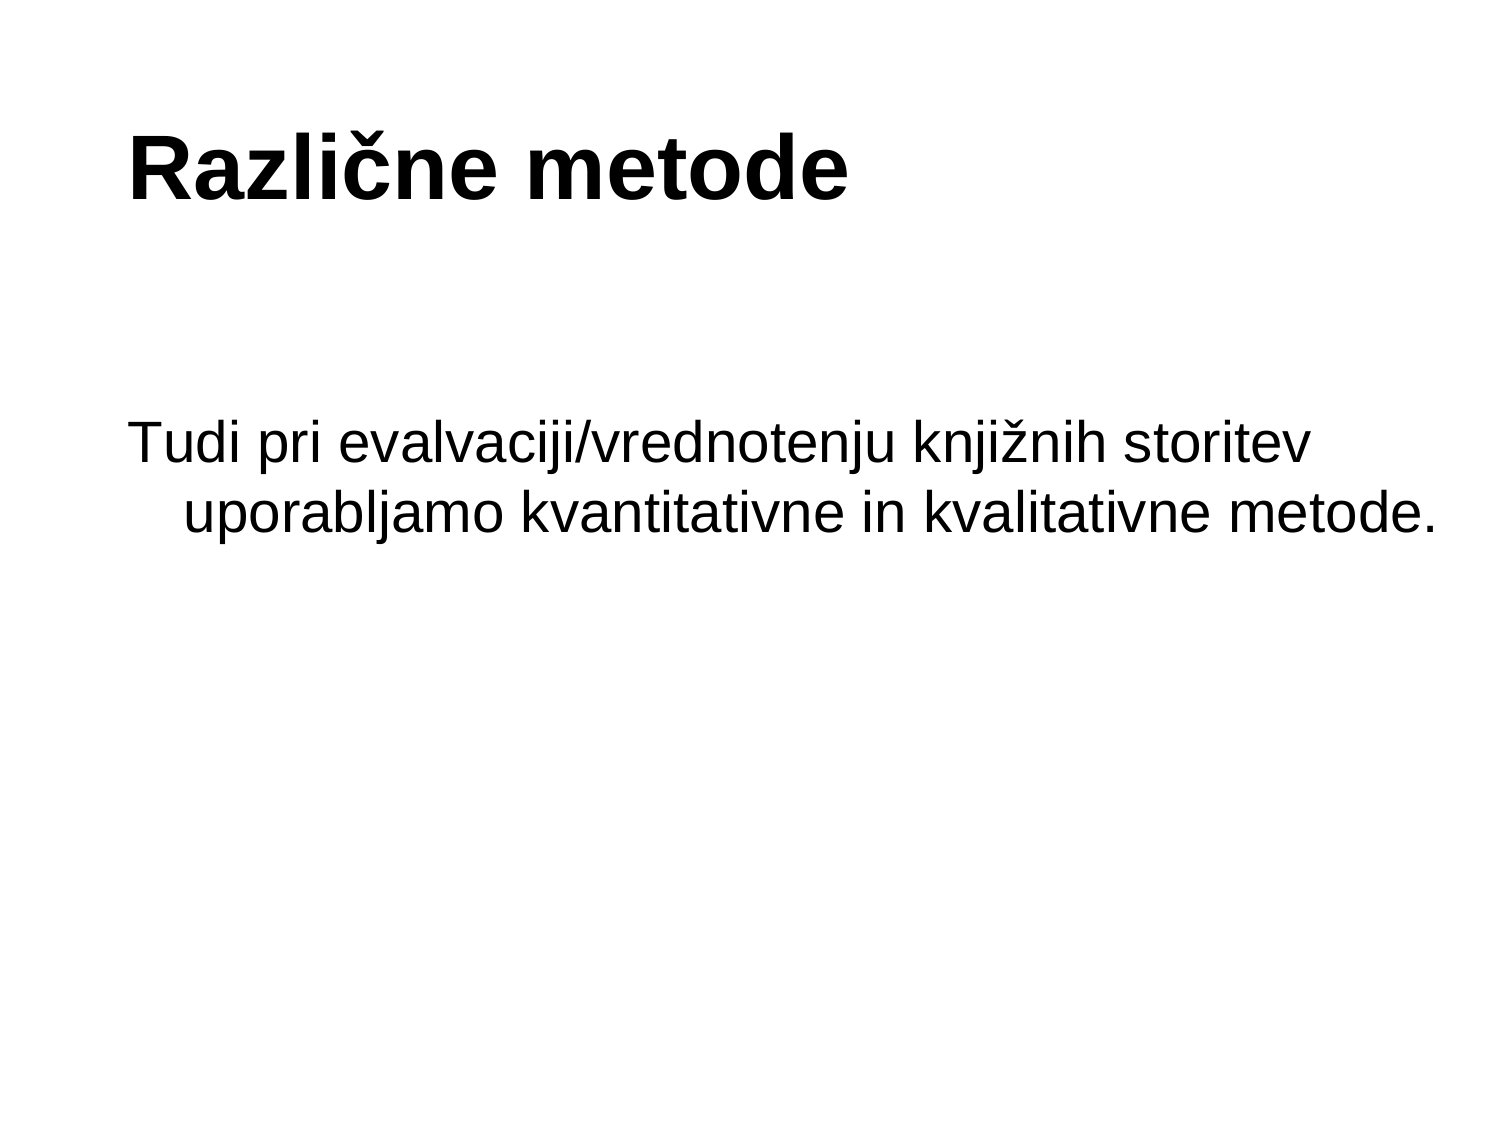

# Različne metode
Tudi pri evalvaciji/vrednotenju knjižnih storitev uporabljamo kvantitativne in kvalitativne metode.